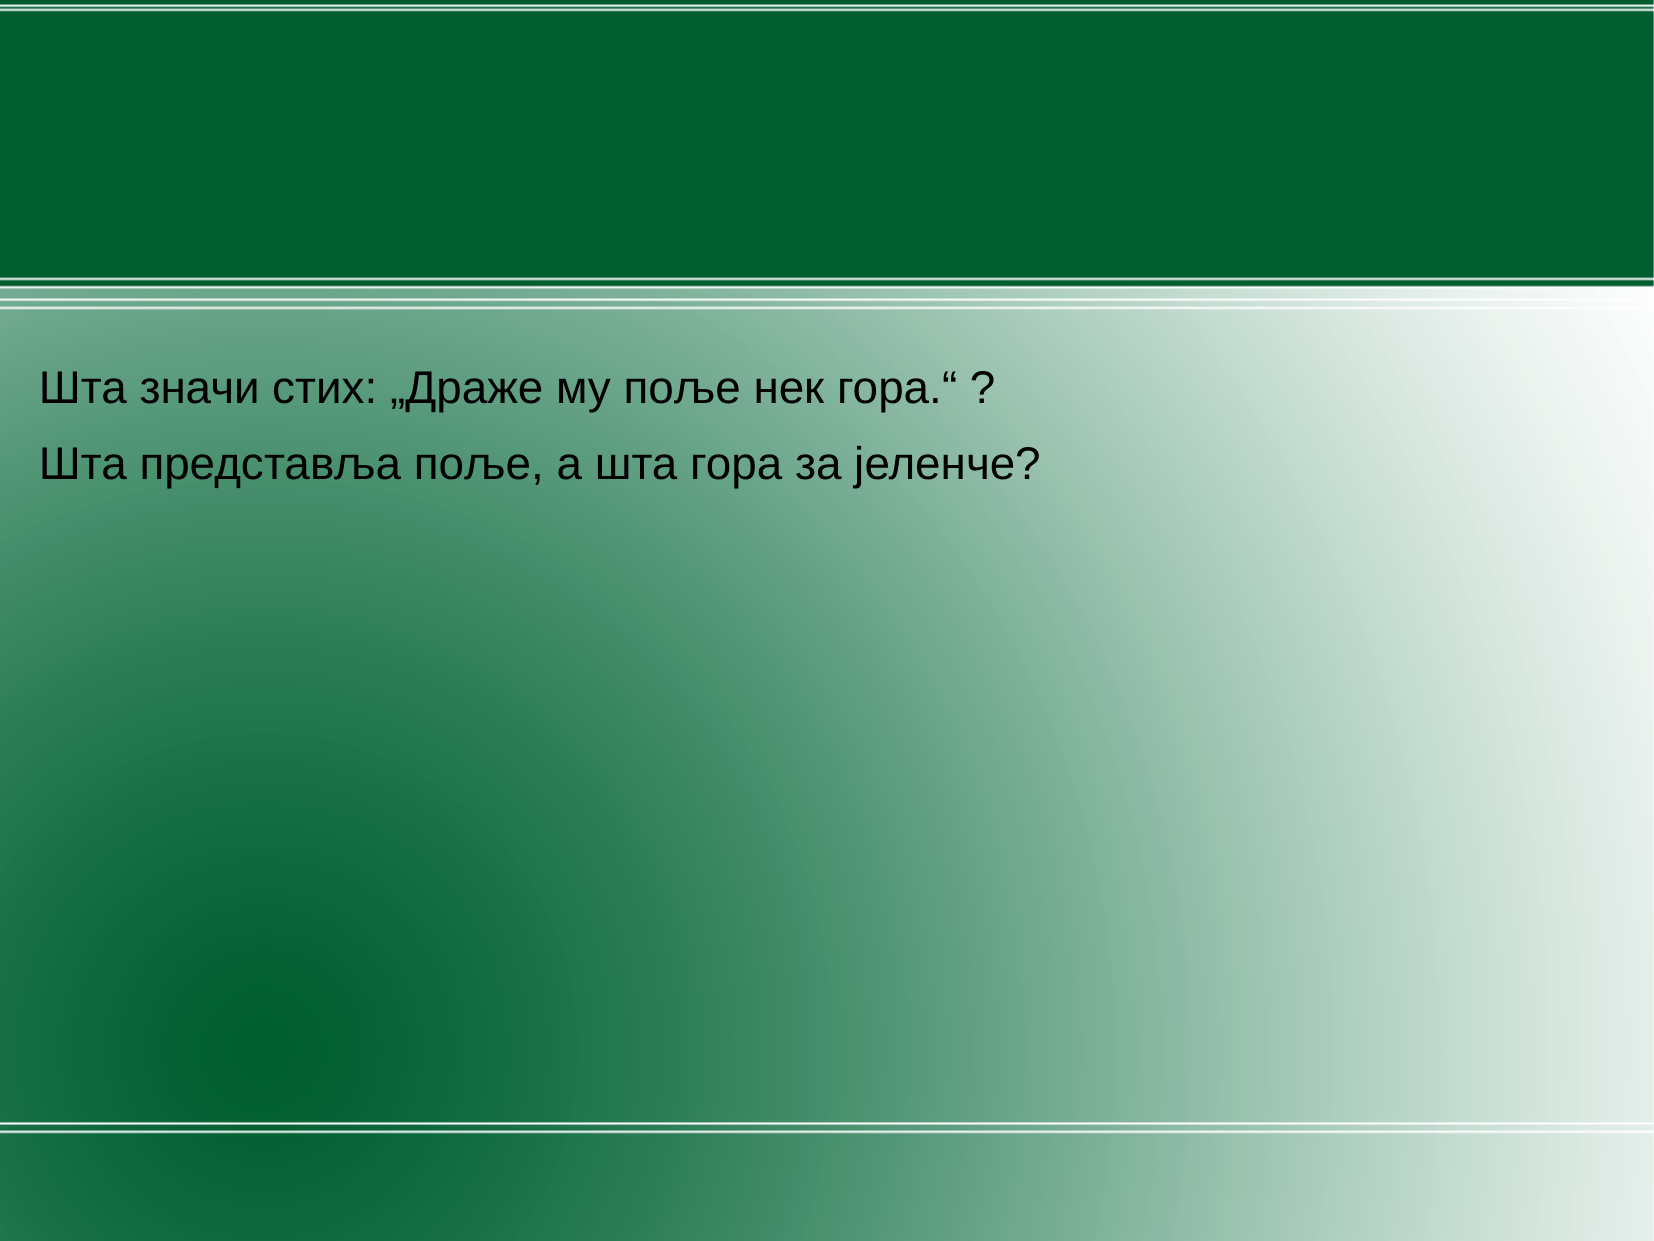

Шта значи стих: „Драже му поље нек гора.“ ?
Шта представља поље, а шта гора за јеленче?